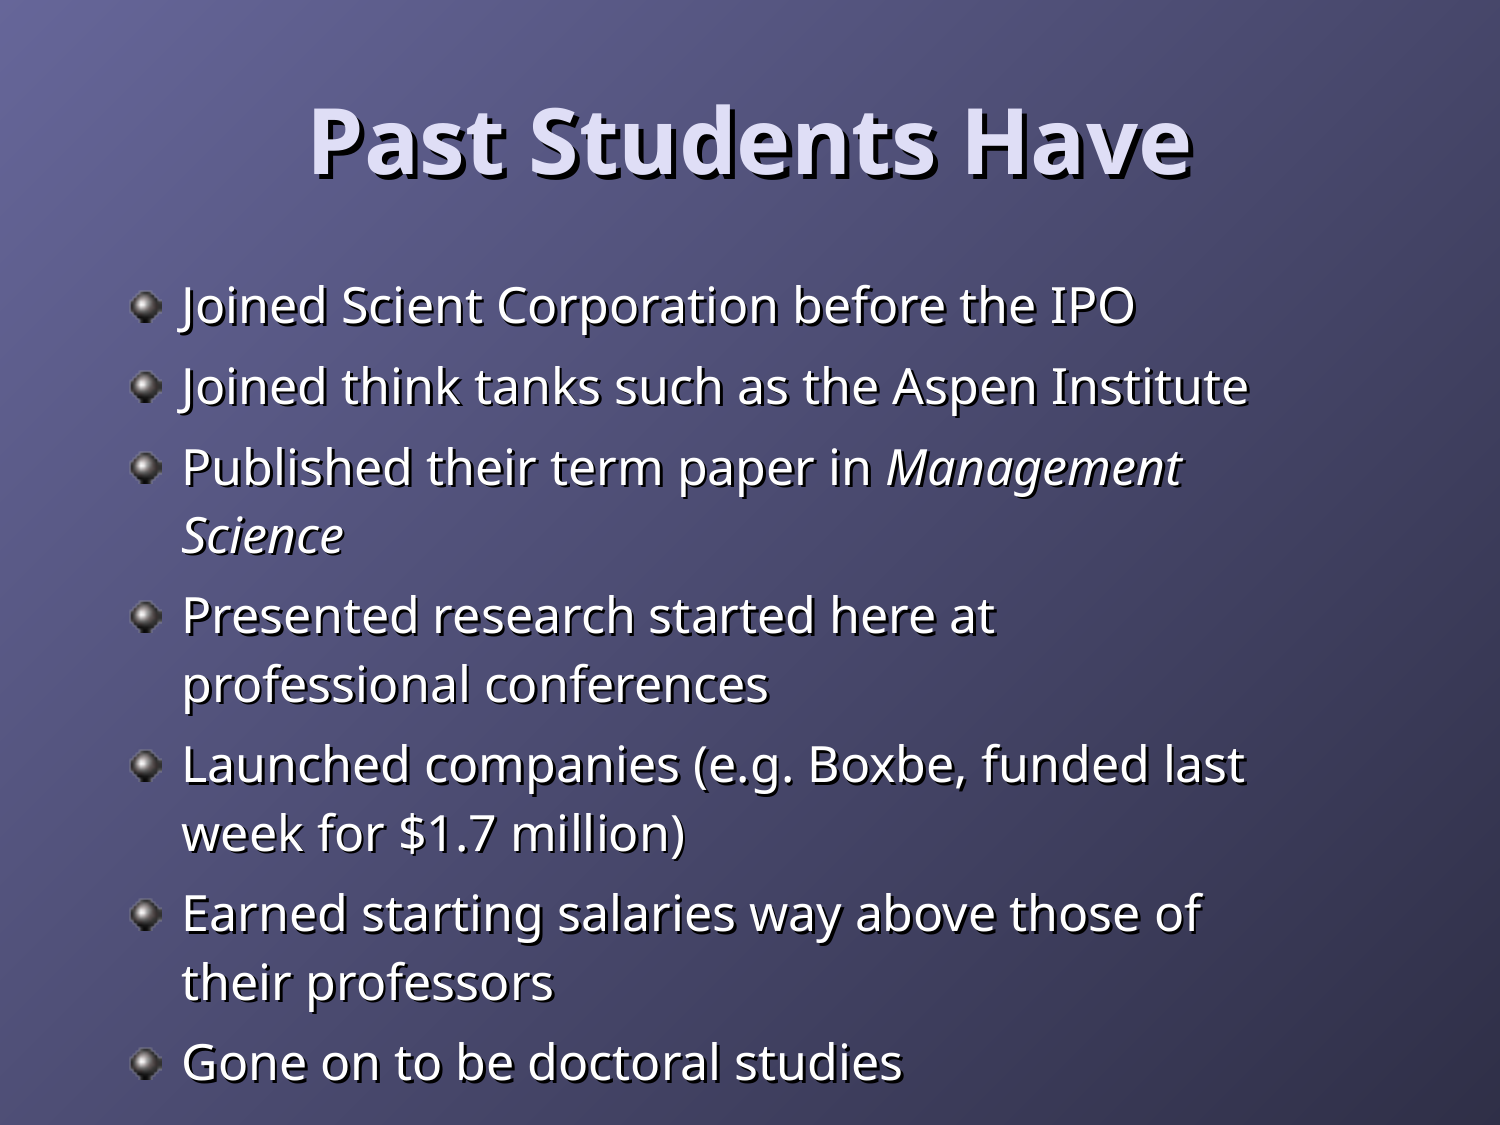

# Past Students Have
Joined Scient Corporation before the IPO
Joined think tanks such as the Aspen Institute
Published their term paper in Management Science
Presented research started here at professional conferences
Launched companies (e.g. Boxbe, funded last week for $1.7 million)
Earned starting salaries way above those of their professors
Gone on to be doctoral studies